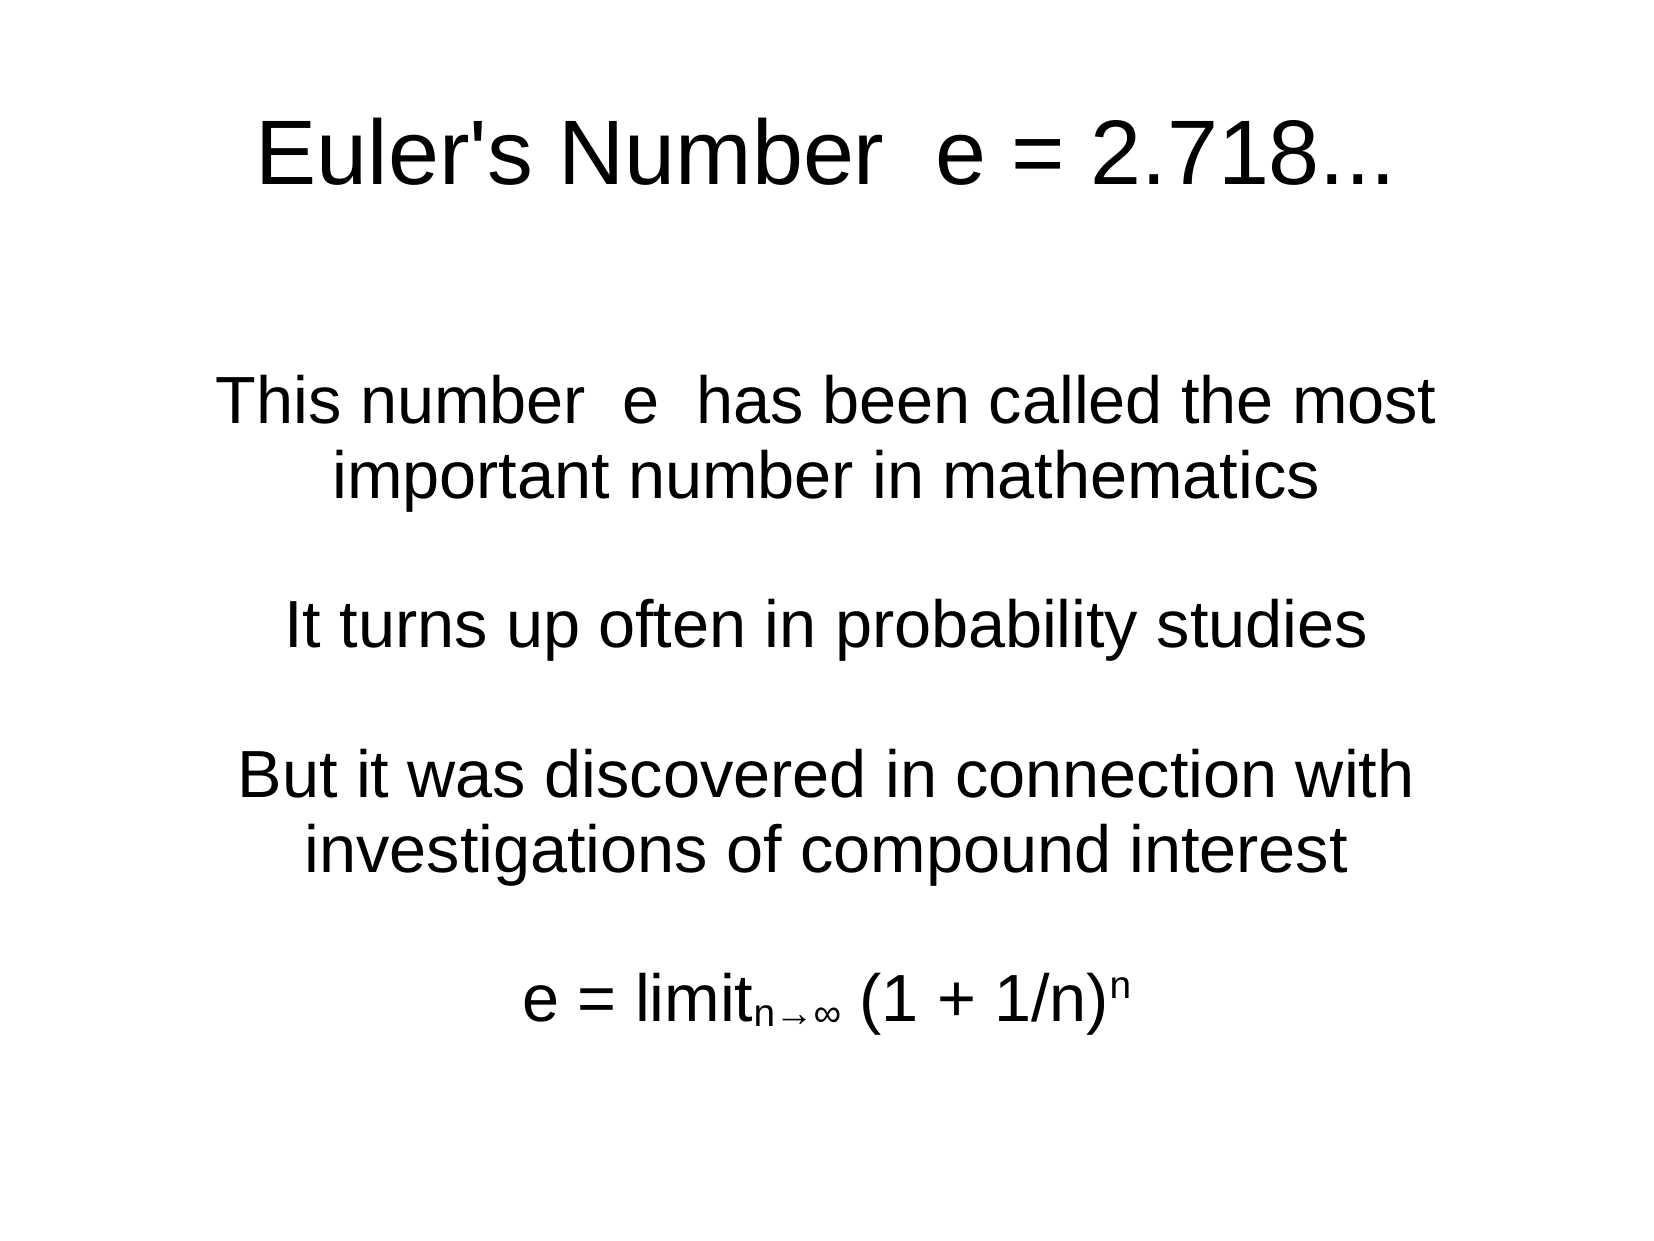

# Euler's Number e = 2.718...
This number e has been called the most important number in mathematics
It turns up often in probability studies
But it was discovered in connection with investigations of compound interest
e = limitn→∞ (1 + 1/n)n